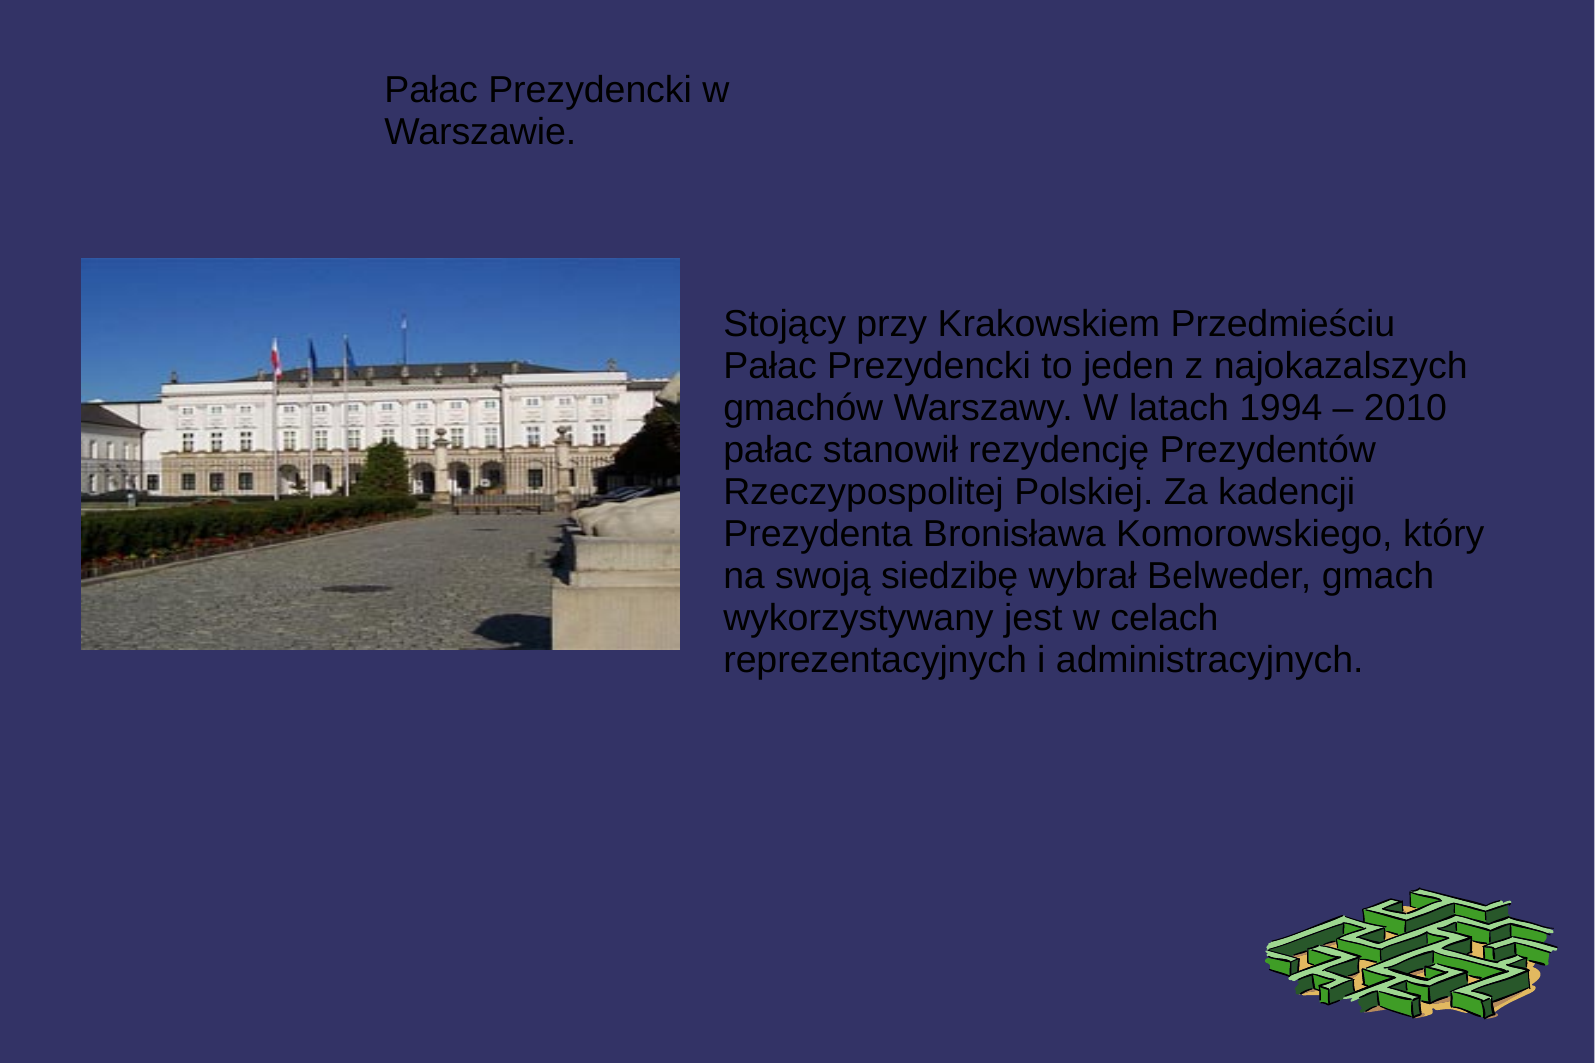

Pałac Prezydencki w Warszawie.
Stojący przy Krakowskiem Przedmieściu Pałac Prezydencki to jeden z najokazalszych gmachów Warszawy. W latach 1994 – 2010 pałac stanowił rezydencję Prezydentów Rzeczypospolitej Polskiej. Za kadencji Prezydenta Bronisława Komorowskiego, który na swoją siedzibę wybrał Belweder, gmach wykorzystywany jest w celach reprezentacyjnych i administracyjnych.